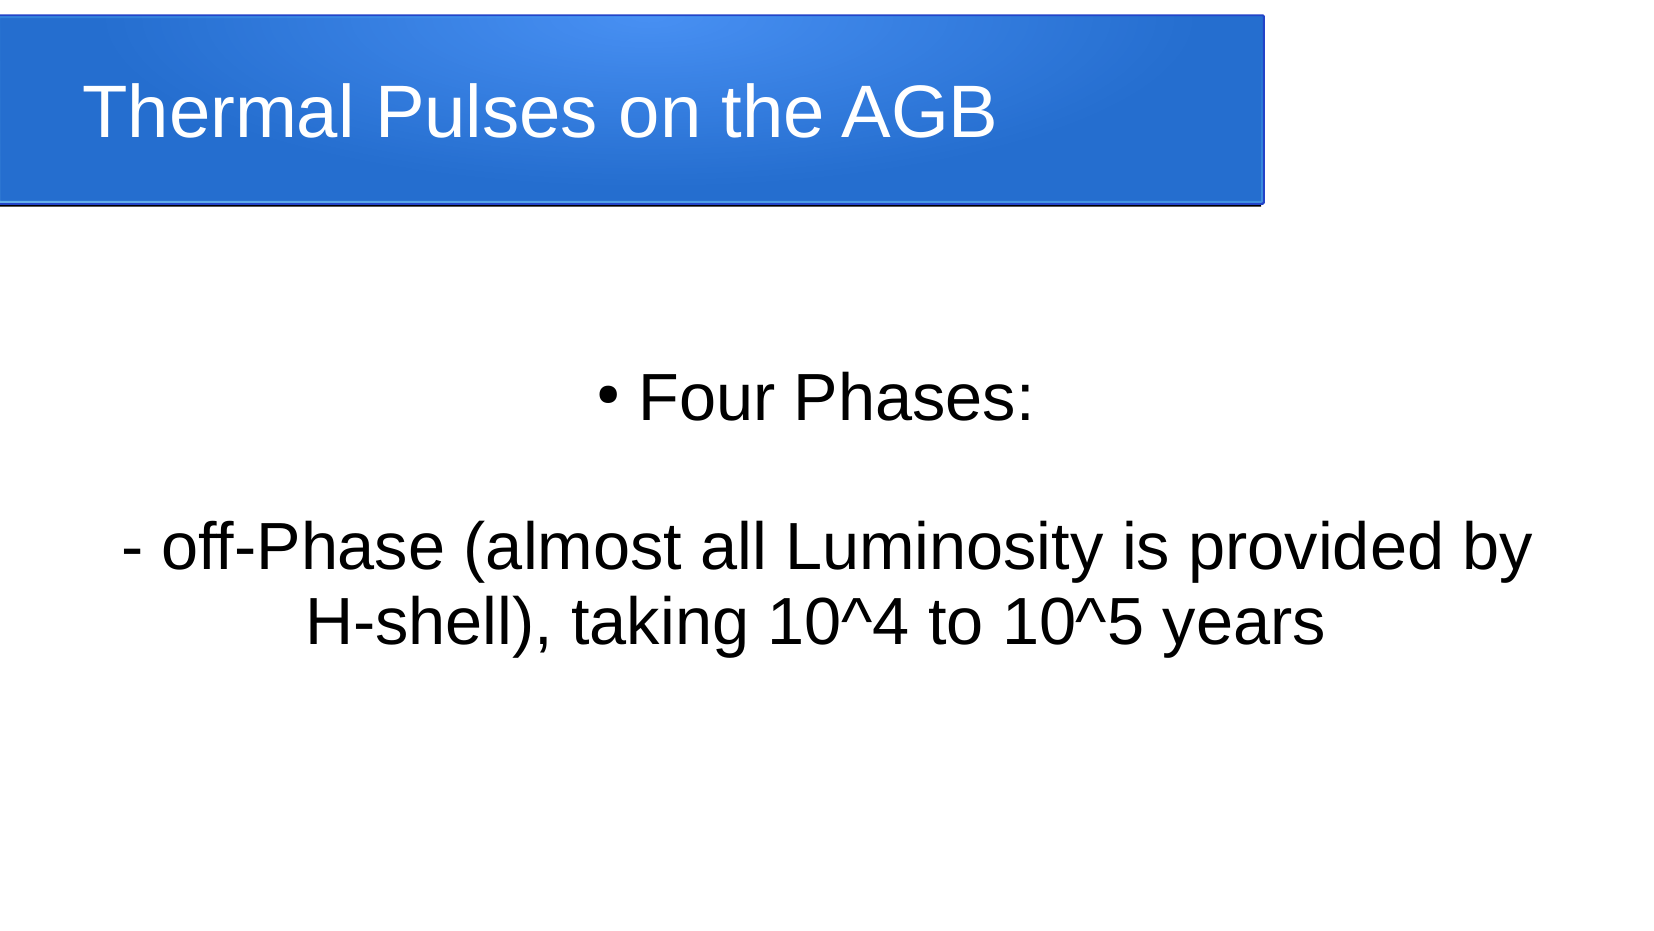

# Thermal Pulses on the AGB
 Four Phases:
- off-Phase (almost all Luminosity is provided by H-shell), taking 10^4 to 10^5 years